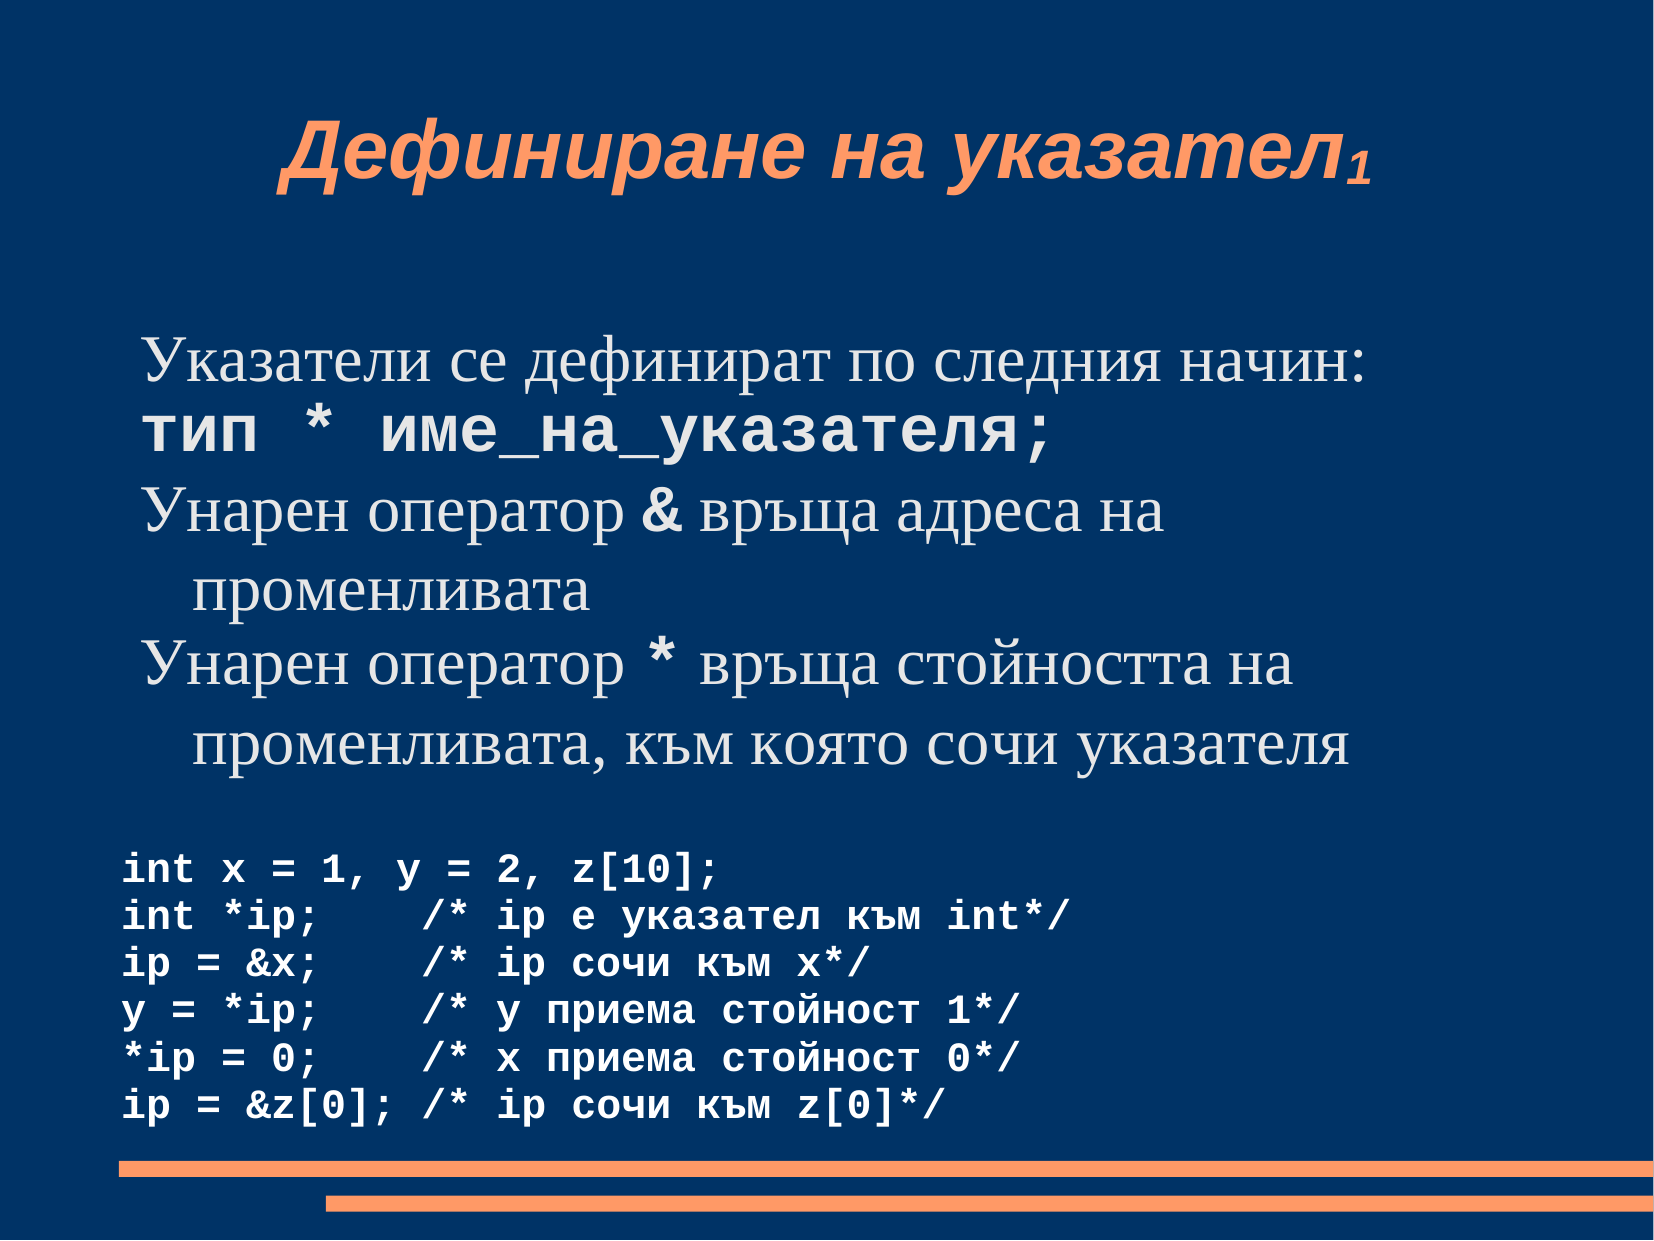

# Дефиниране на указател1
Указатели се дефинират по следния начин:
тип * име_на_указателя;
Унарен оператор & връща адреса на променливата
Унарен оператор * връща стойността на променливата, към която сочи указателя
int x = 1, y = 2, z[10];
int *ip; 	/* ip e указател към int*/
ip = &x; 	/* ip сочи към x*/
y = *ip; 	/* y приема стойност 1*/
*ip = 0; 	/* x приема стойност 0*/
ip = &z[0]; /* ip сочи към z[0]*/